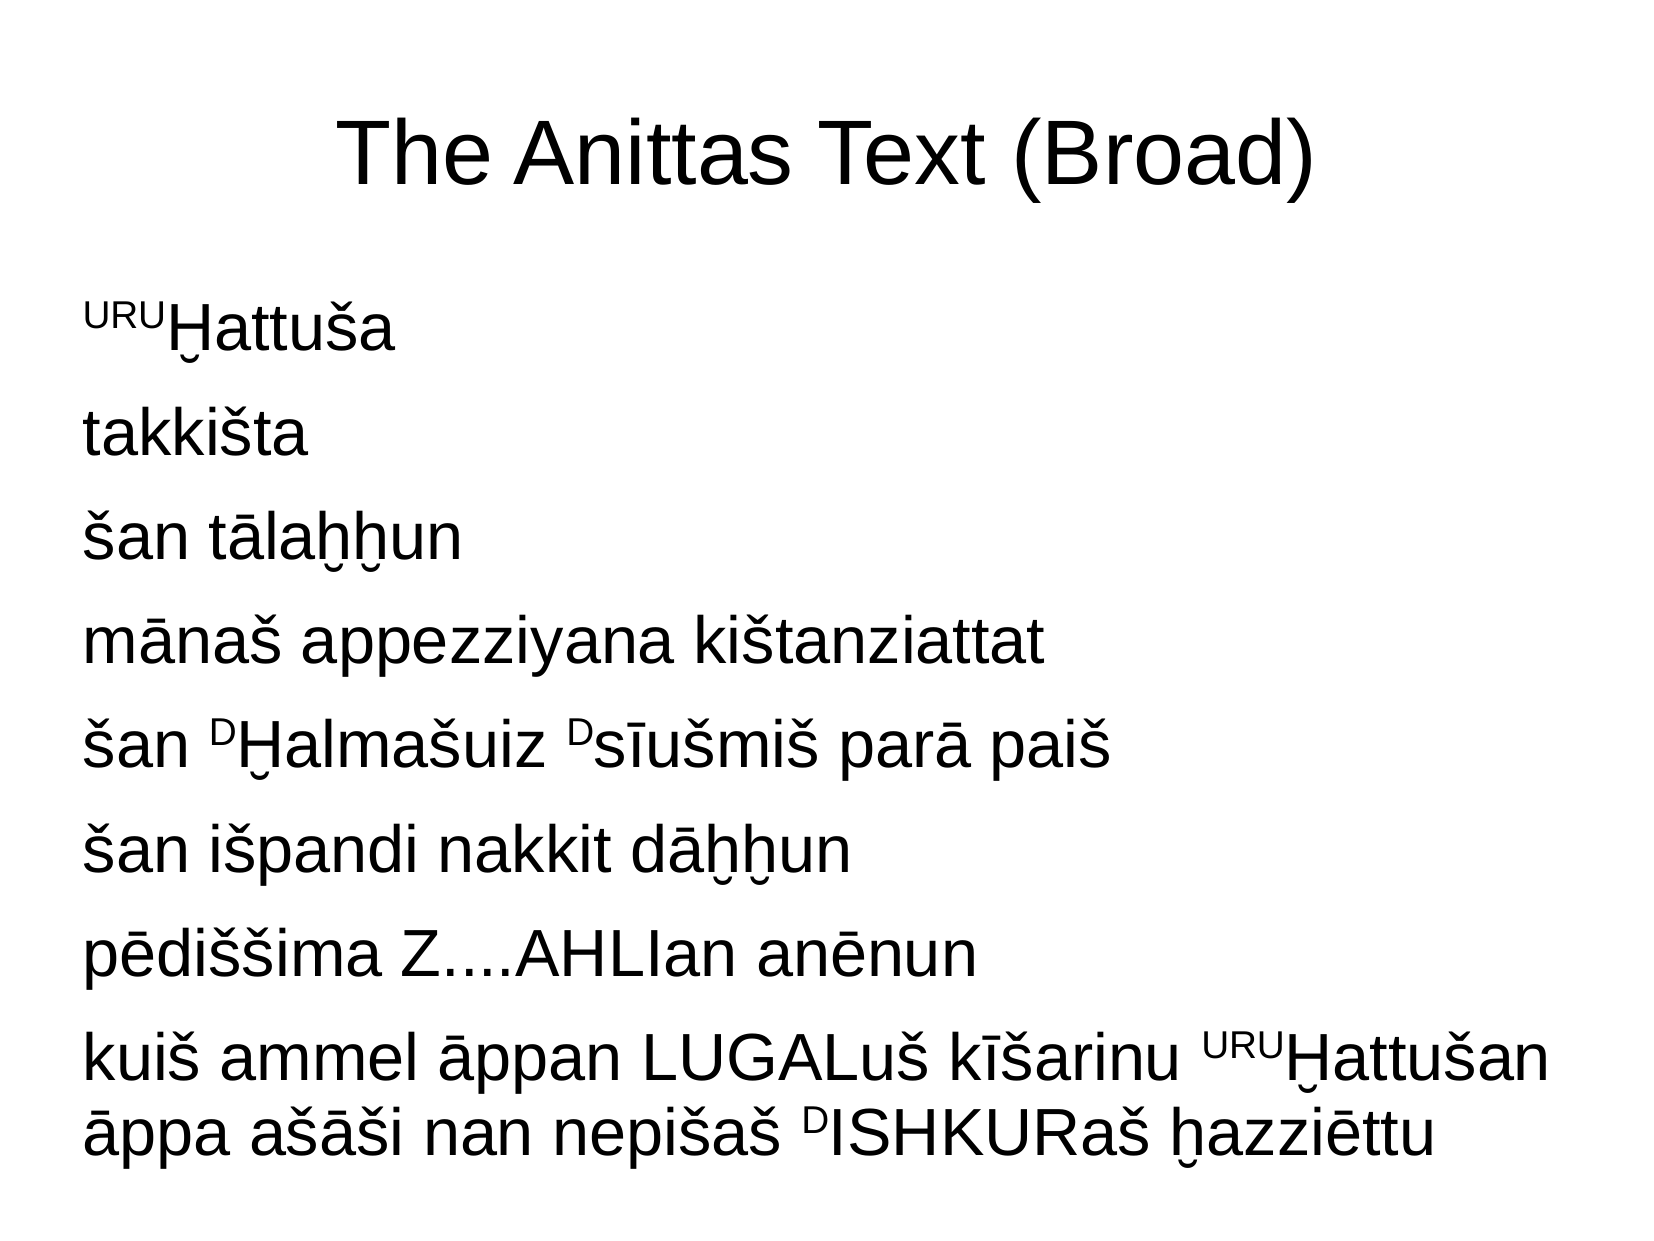

# The Anittas Text (Broad)
URUḪattuša
takkišta
šan tālaḫḫun
mānaš appezziyana kištanziattat
šan DḪalmašuiz Dsīušmiš parā paiš
šan išpandi nakkit dāḫḫun
pēdiššima Z....AHLIan anēnun
kuiš ammel āppan LUGALuš kīšarinu URUḪattušan āppa ašāši nan nepišaš DISHKURaš ḫazziēttu